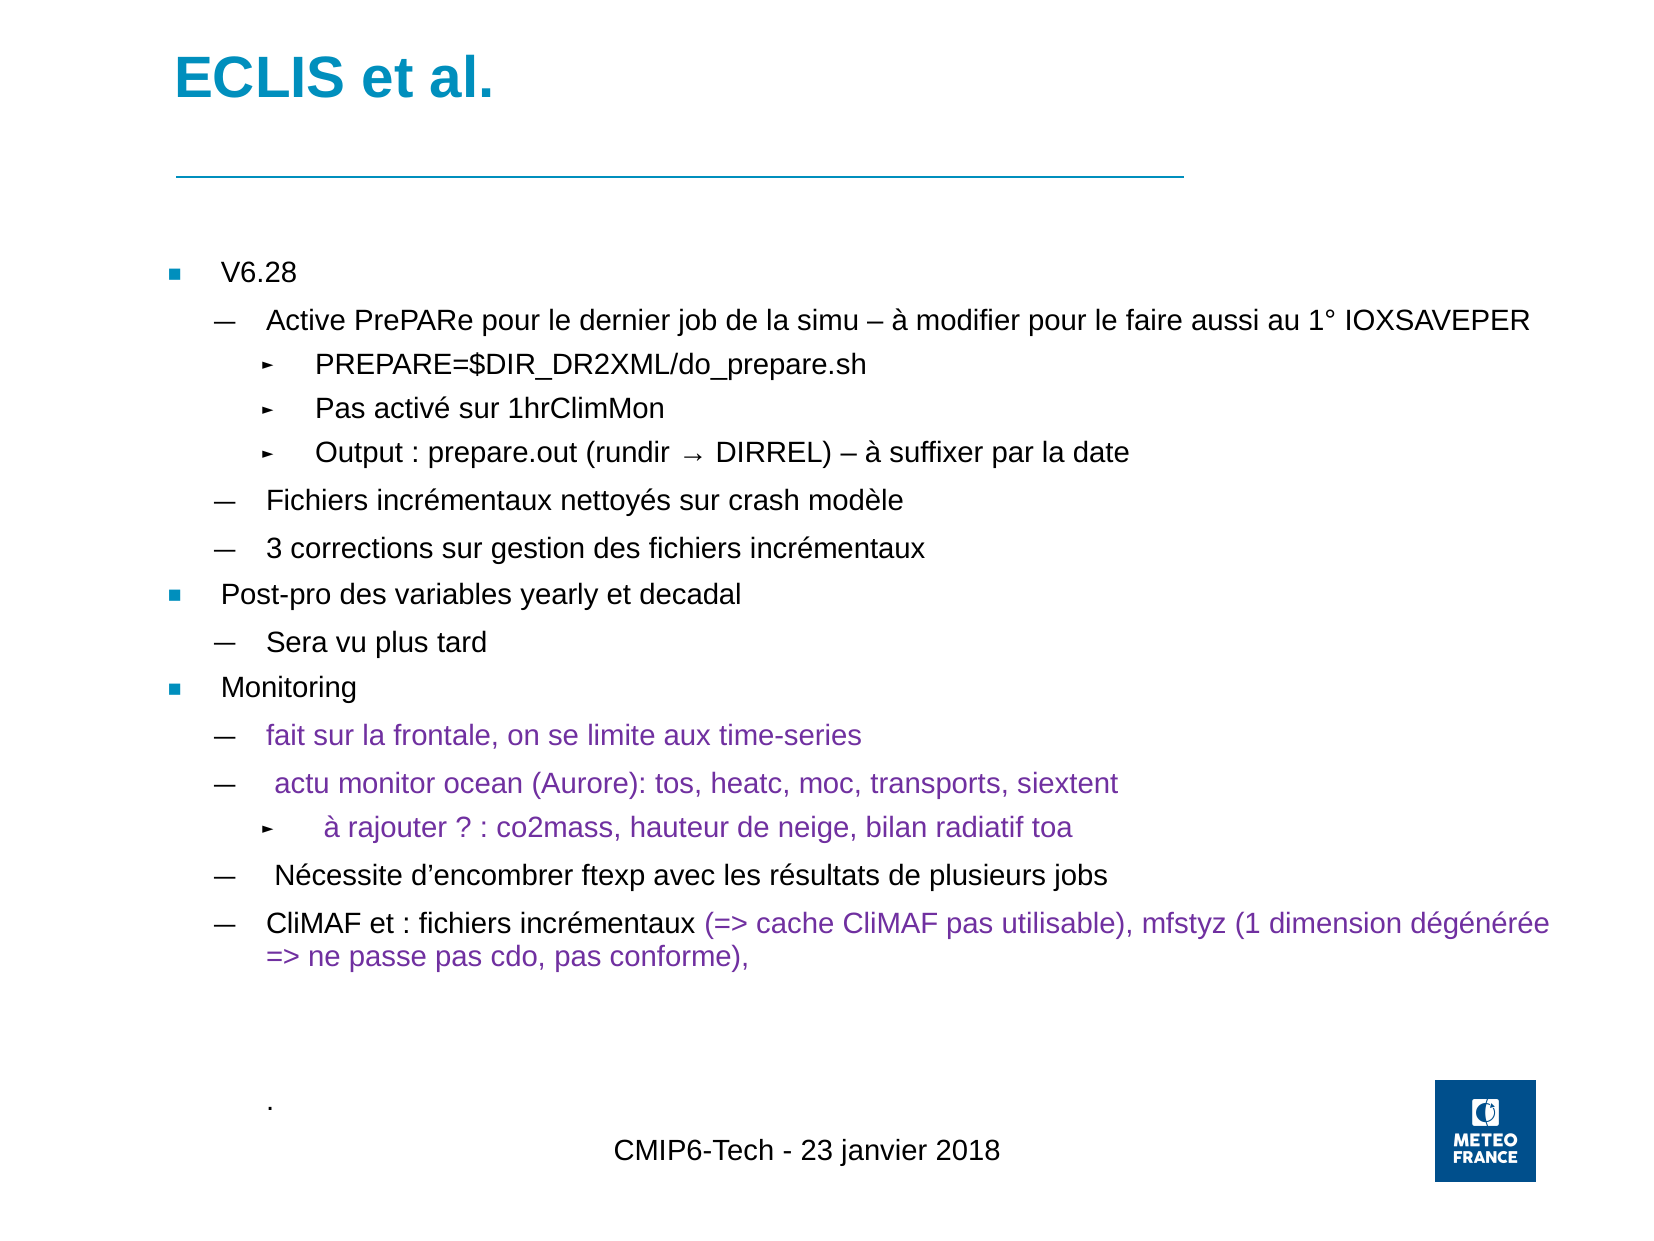

# ECLIS et al.
V6.28
Active PrePARe pour le dernier job de la simu – à modifier pour le faire aussi au 1° IOXSAVEPER
PREPARE=$DIR_DR2XML/do_prepare.sh
Pas activé sur 1hrClimMon
Output : prepare.out (rundir → DIRREL) – à suffixer par la date
Fichiers incrémentaux nettoyés sur crash modèle
3 corrections sur gestion des fichiers incrémentaux
Post-pro des variables yearly et decadal
Sera vu plus tard
Monitoring
fait sur la frontale, on se limite aux time-series
 actu monitor ocean (Aurore): tos, heatc, moc, transports, siextent
 à rajouter ? : co2mass, hauteur de neige, bilan radiatif toa
 Nécessite d’encombrer ftexp avec les résultats de plusieurs jobs
CliMAF et : fichiers incrémentaux (=> cache CliMAF pas utilisable), mfstyz (1 dimension dégénérée => ne passe pas cdo, pas conforme),
.
CMIP6-Tech - 23 janvier 2018